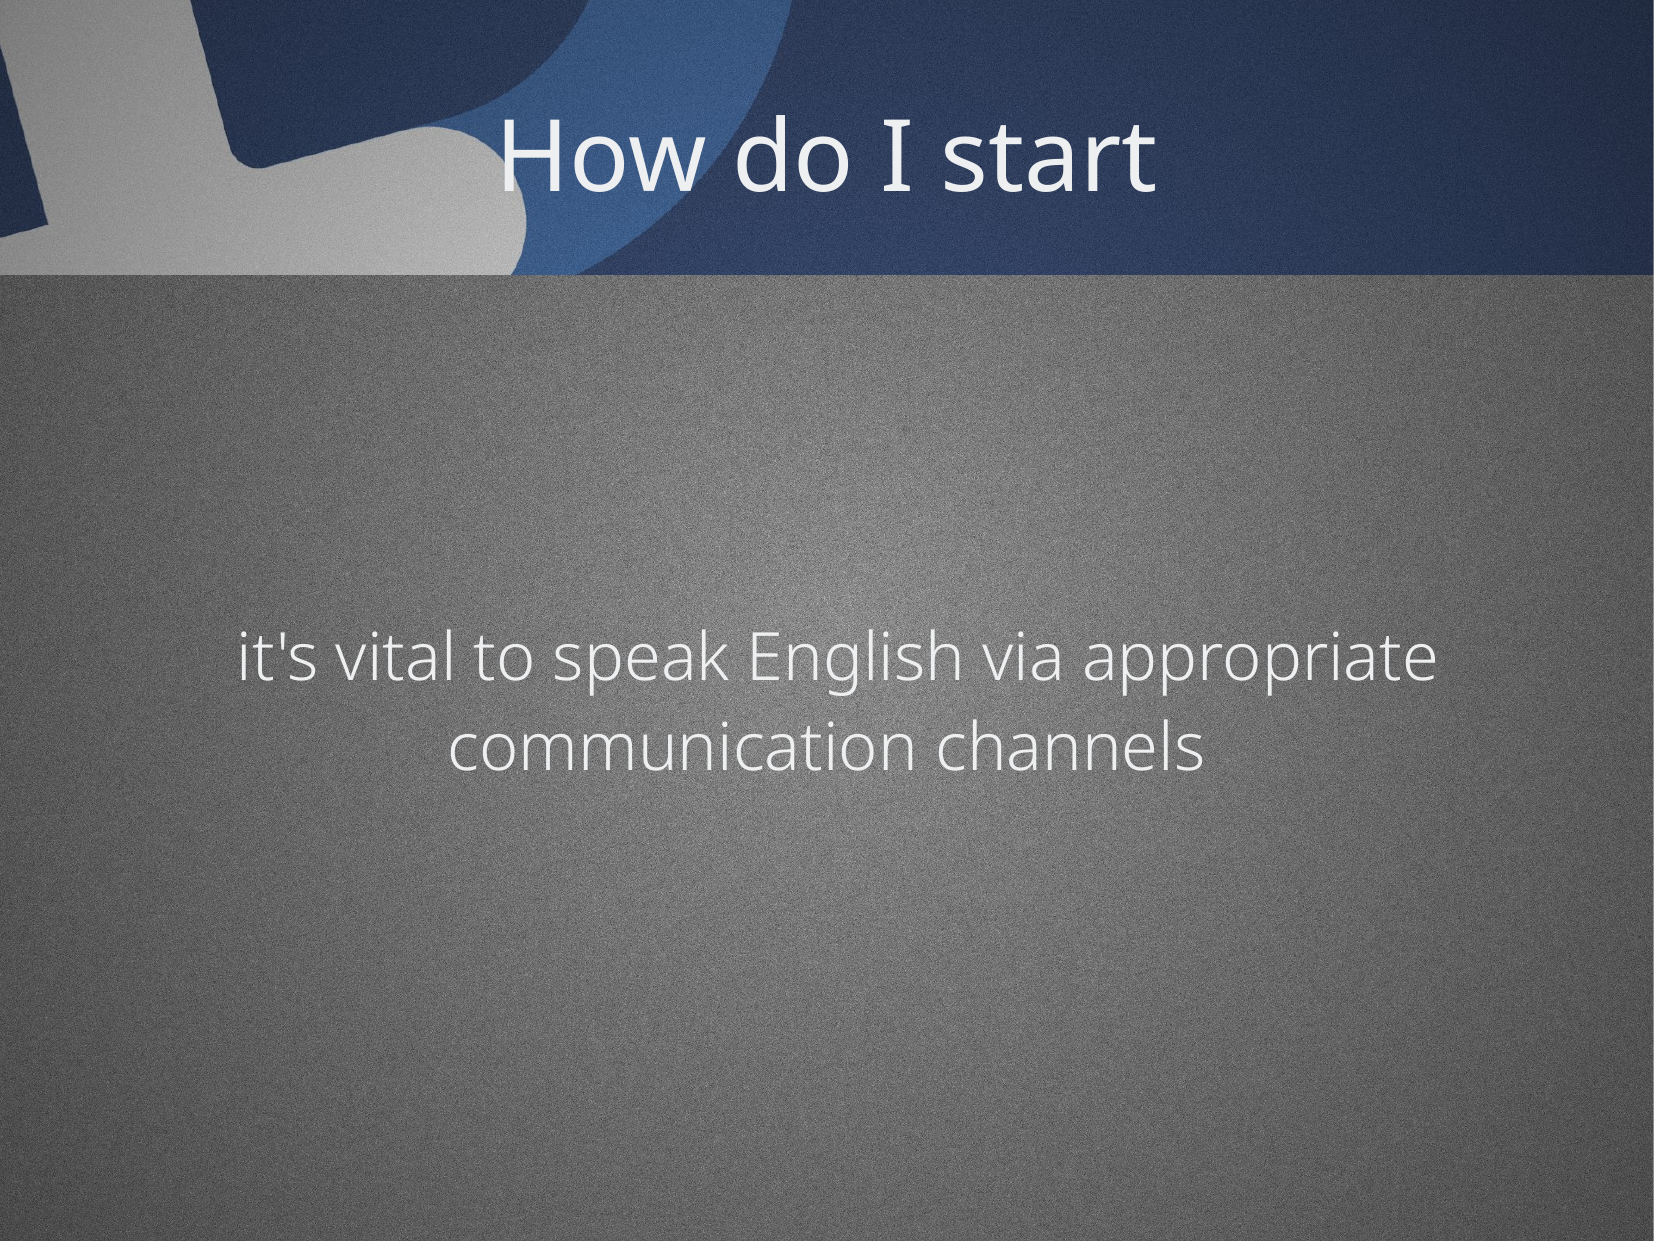

# How do I start
it's vital to speak English via appropriate communication channels